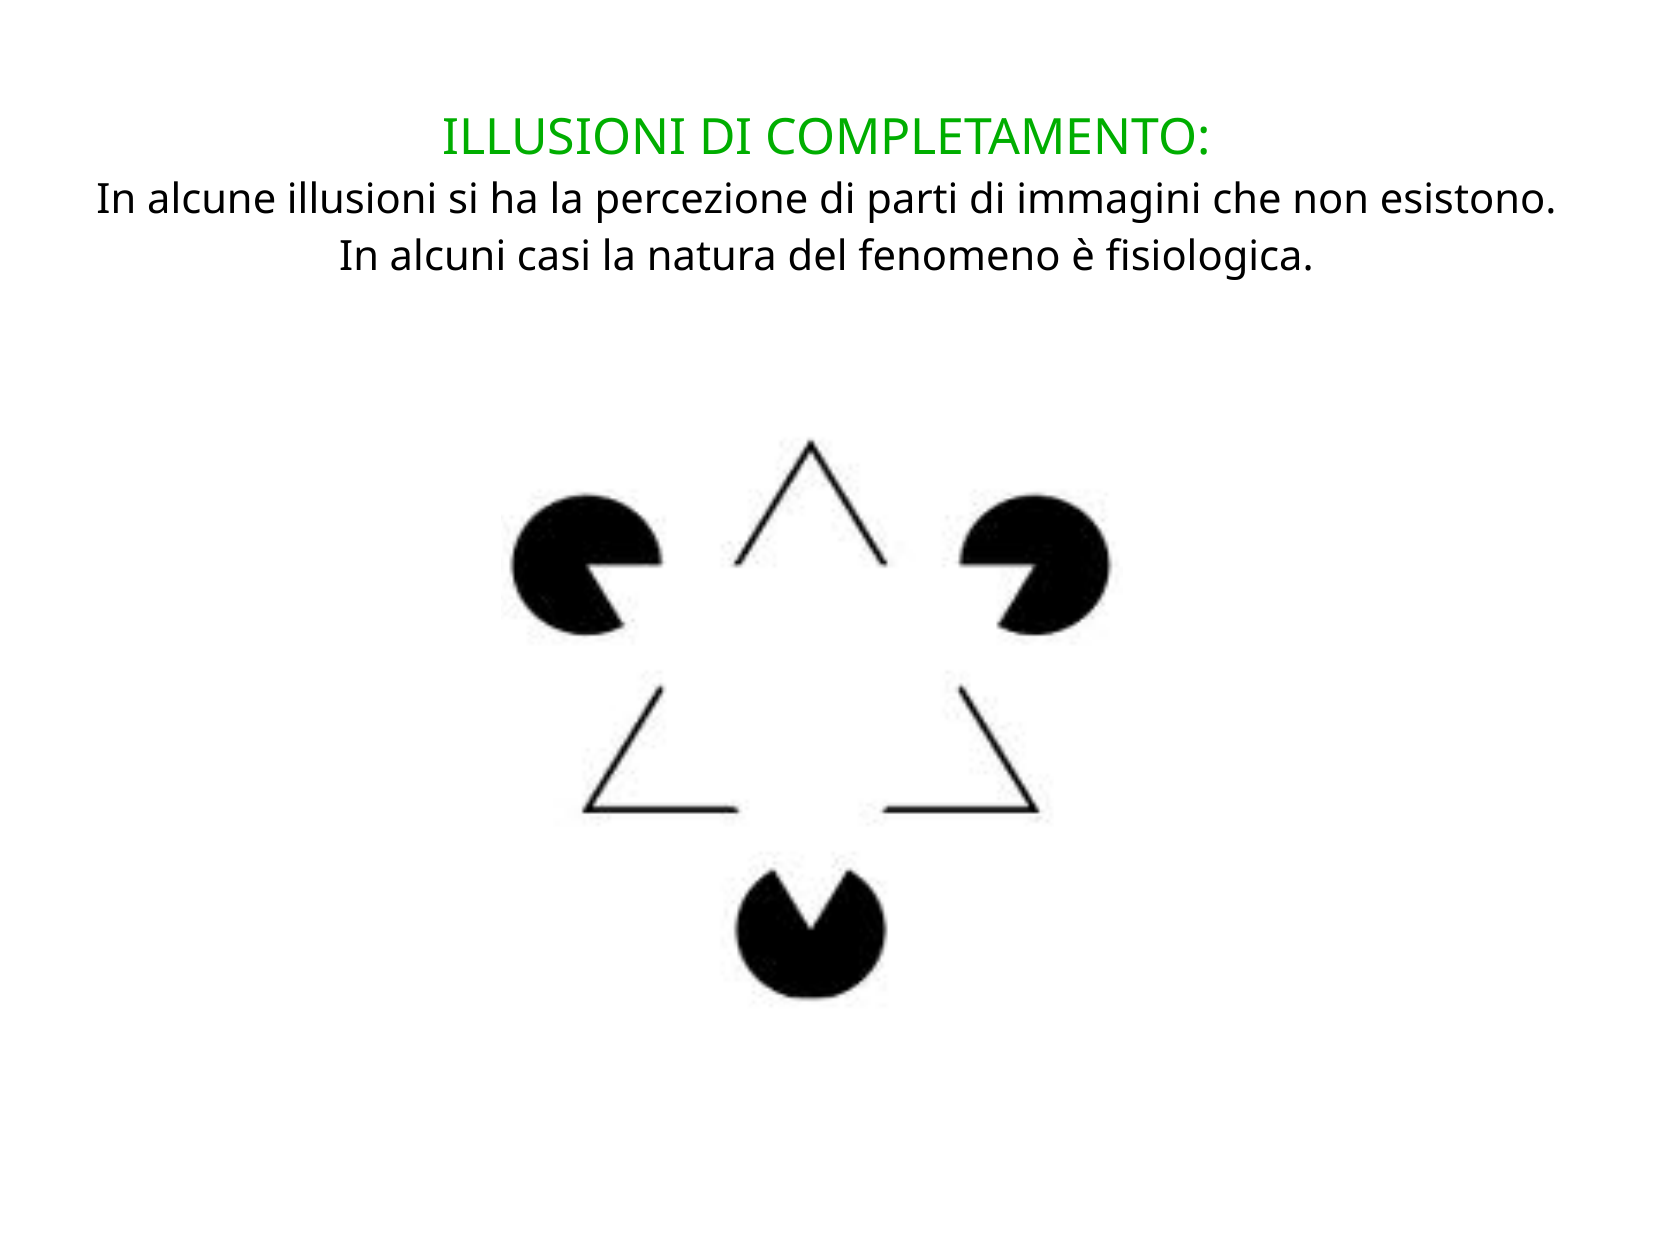

# ILLUSIONI DI COMPLETAMENTO:
In alcune illusioni si ha la percezione di parti di immagini che non esistono. In alcuni casi la natura del fenomeno è fisiologica.